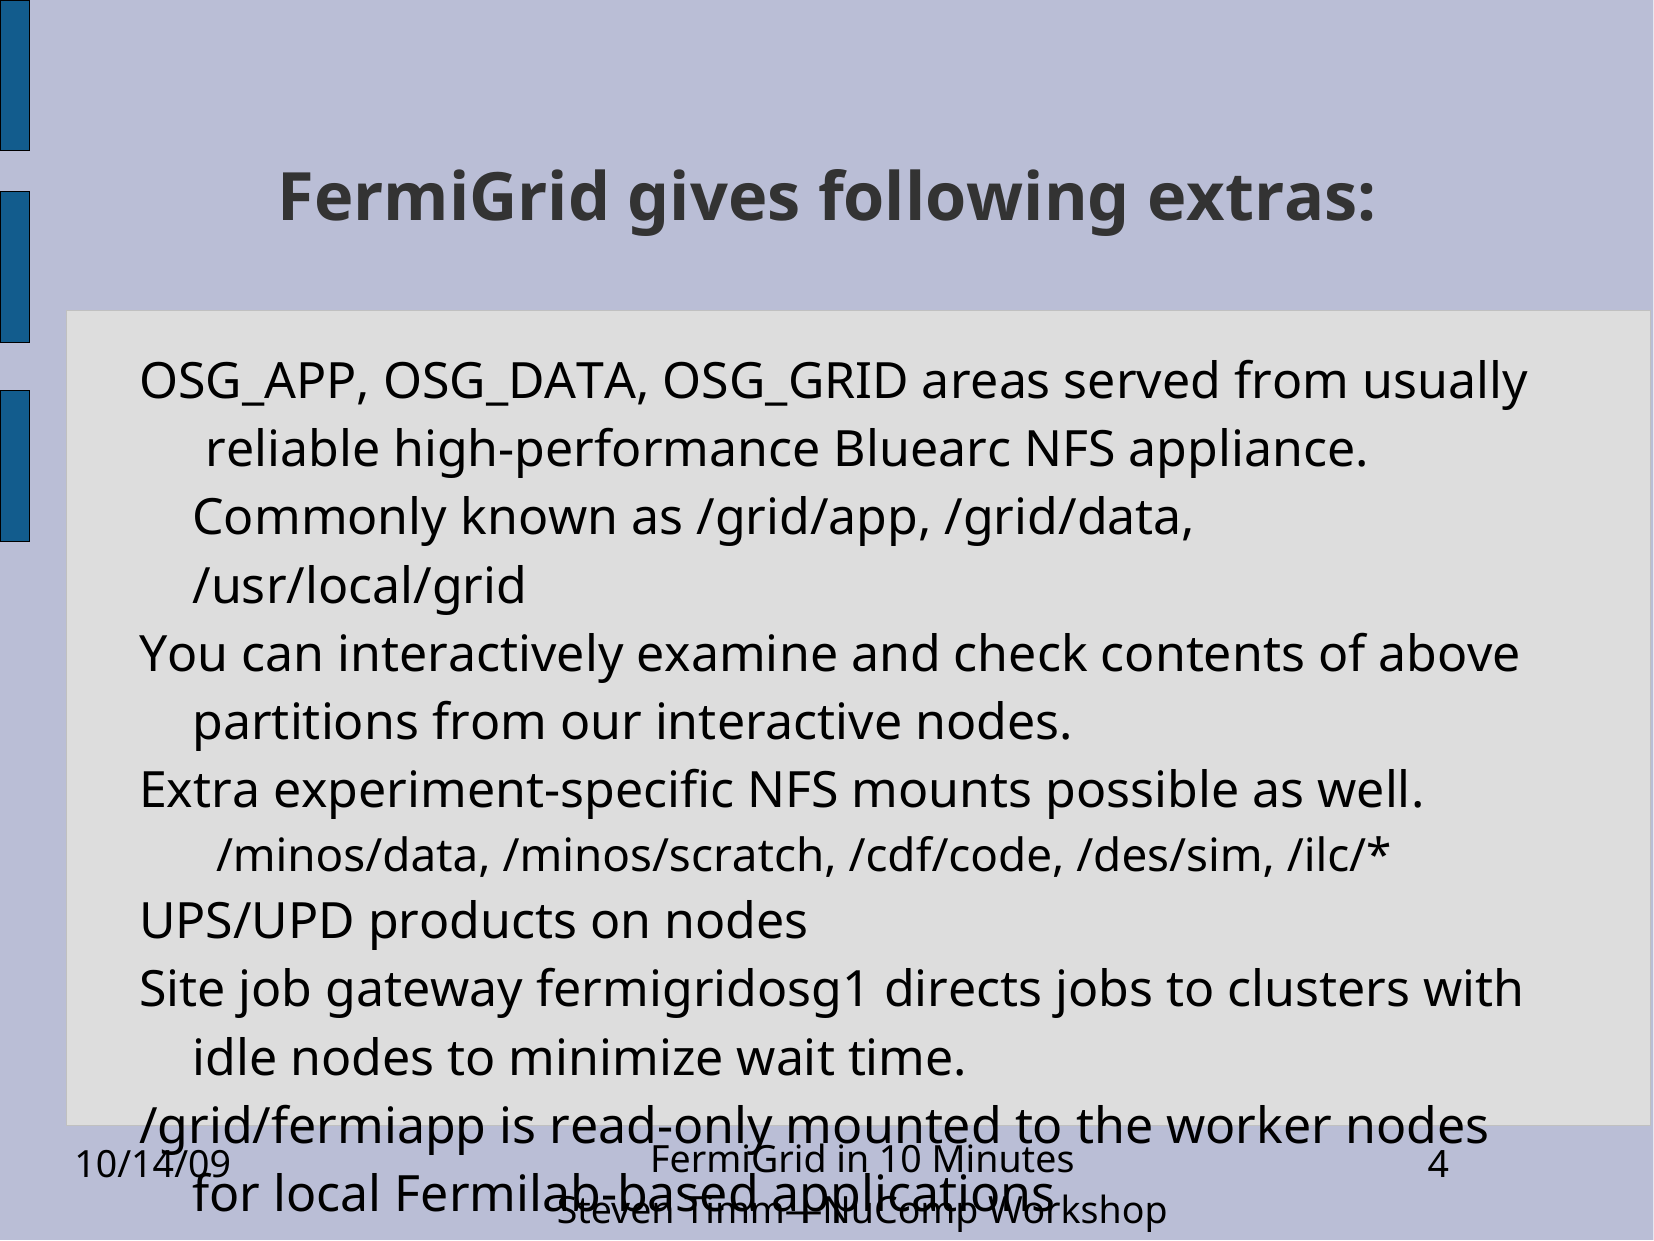

# FermiGrid gives following extras:
OSG_APP, OSG_DATA, OSG_GRID areas served from usually reliable high-performance Bluearc NFS appliance. Commonly known as /grid/app, /grid/data, /usr/local/grid
You can interactively examine and check contents of above partitions from our interactive nodes.
Extra experiment-specific NFS mounts possible as well.
/minos/data, /minos/scratch, /cdf/code, /des/sim, /ilc/*
UPS/UPD products on nodes
Site job gateway fermigridosg1 directs jobs to clusters with idle nodes to minimize wait time.
/grid/fermiapp is read-only mounted to the worker nodes for local Fermilab-based applications